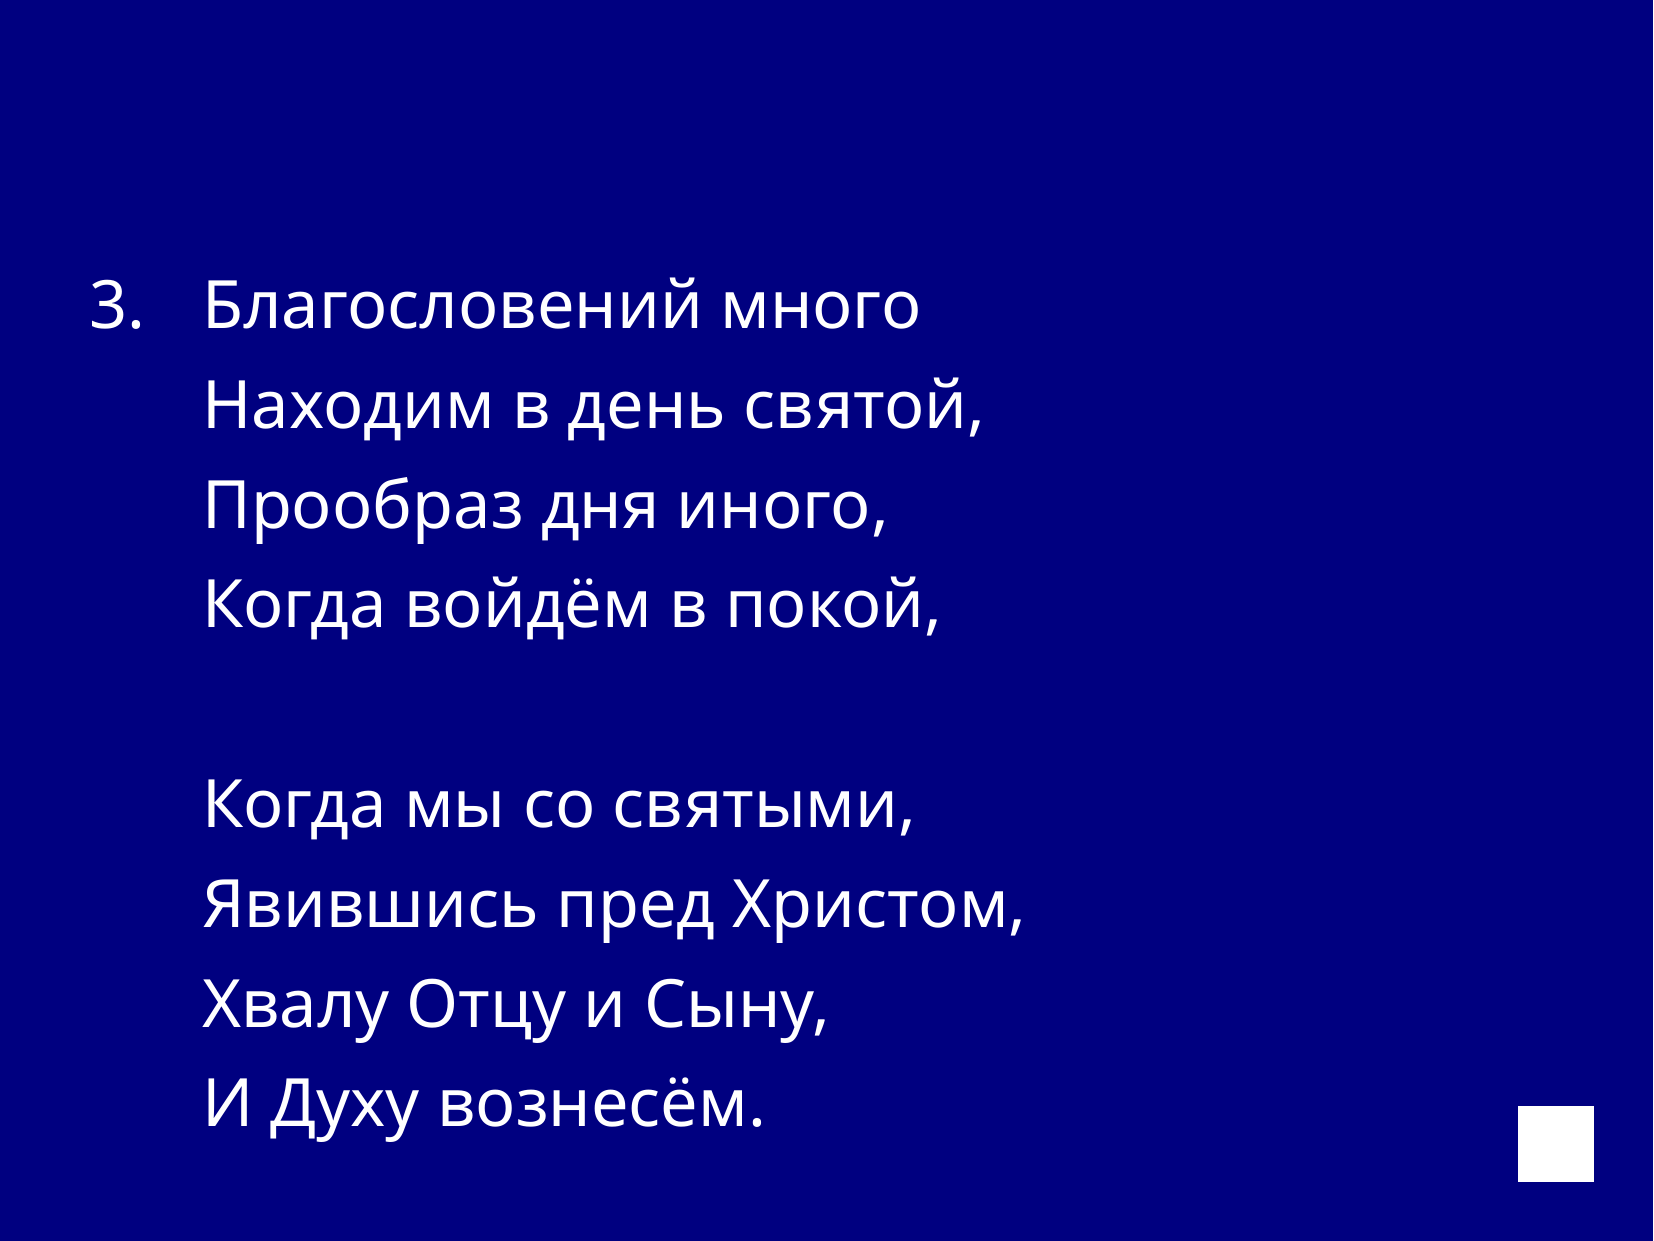

3.	Благословений много
	Находим в день святой,
	Прообраз дня иного,
	Когда войдём в покой,
	Когда мы со святыми,
	Явившись пред Христом,
	Хвалу Отцу и Сыну,
	И Духу вознесём.